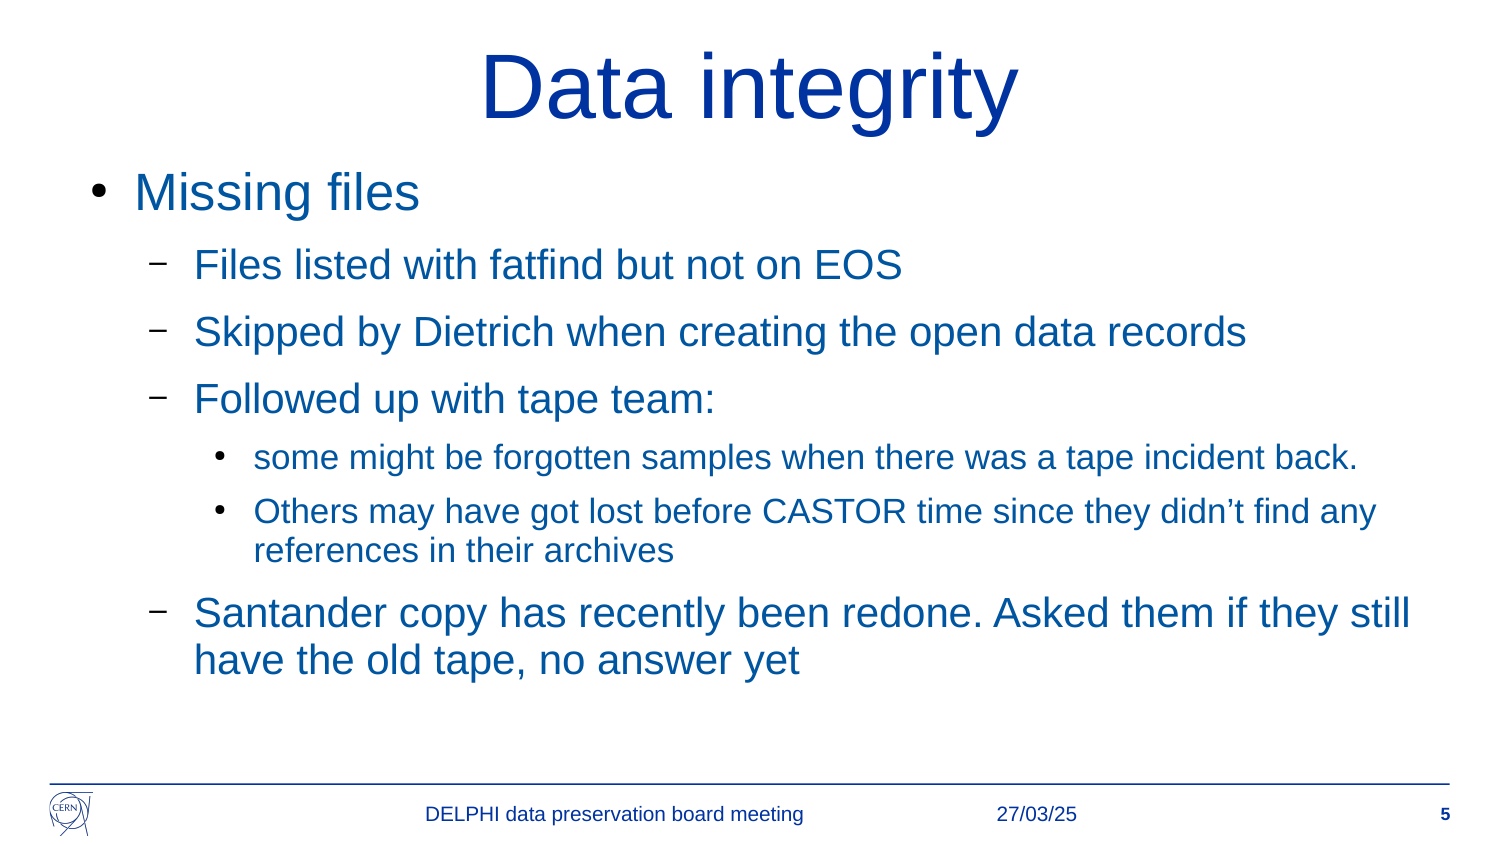

# Data integrity
Missing files
Files listed with fatfind but not on EOS
Skipped by Dietrich when creating the open data records
Followed up with tape team:
some might be forgotten samples when there was a tape incident back.
Others may have got lost before CASTOR time since they didn’t find any references in their archives
Santander copy has recently been redone. Asked them if they still have the old tape, no answer yet